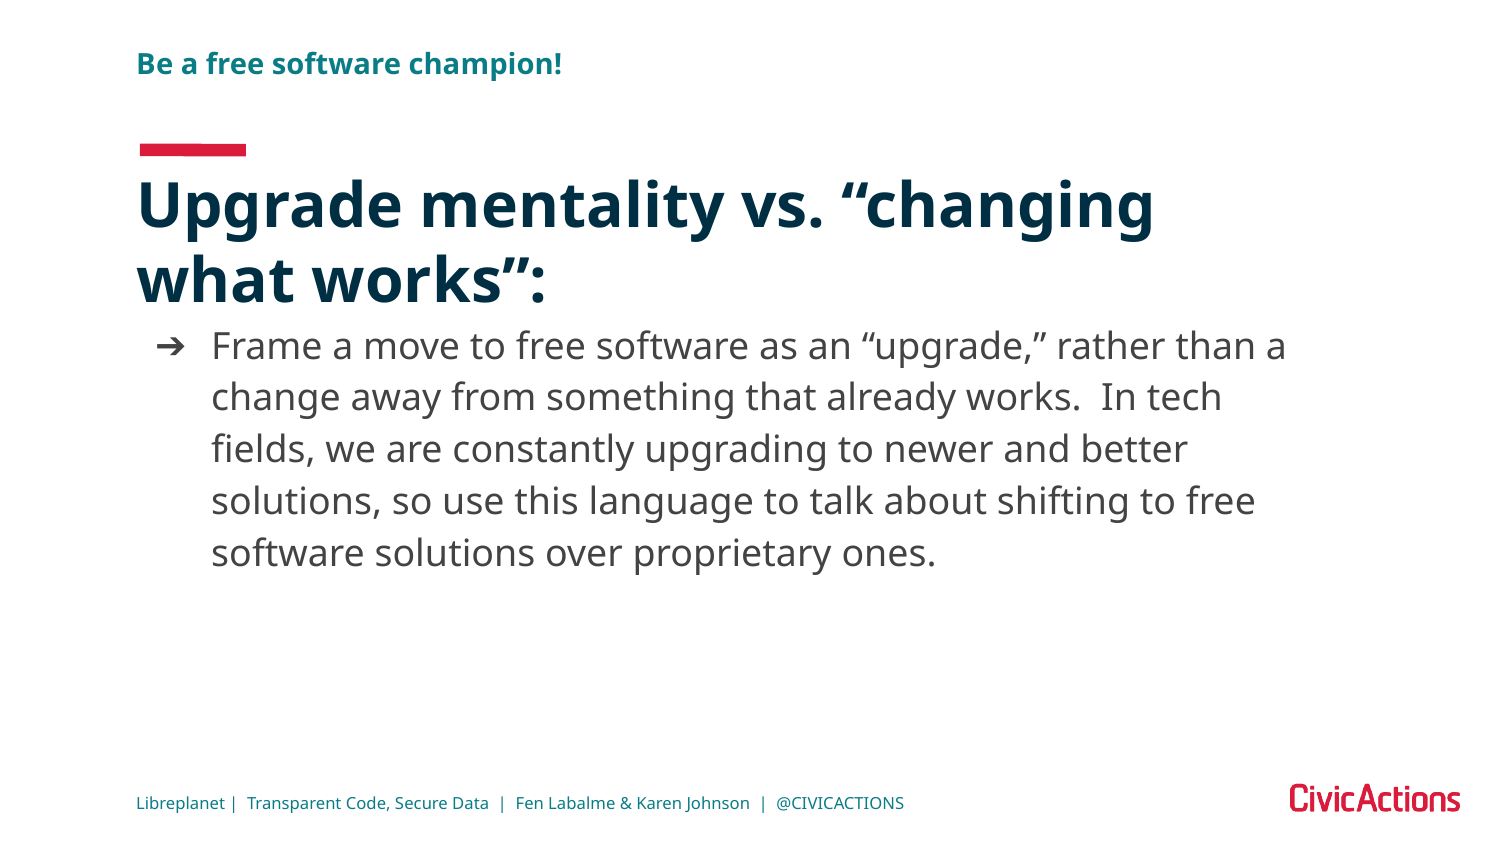

# Be a free software champion!
Upgrade mentality vs. “changing what works”:
Frame a move to free software as an “upgrade,” rather than a change away from something that already works. In tech fields, we are constantly upgrading to newer and better solutions, so use this language to talk about shifting to free software solutions over proprietary ones.
Libreplanet | Transparent Code, Secure Data | Fen Labalme & Karen Johnson | @CIVICACTIONS